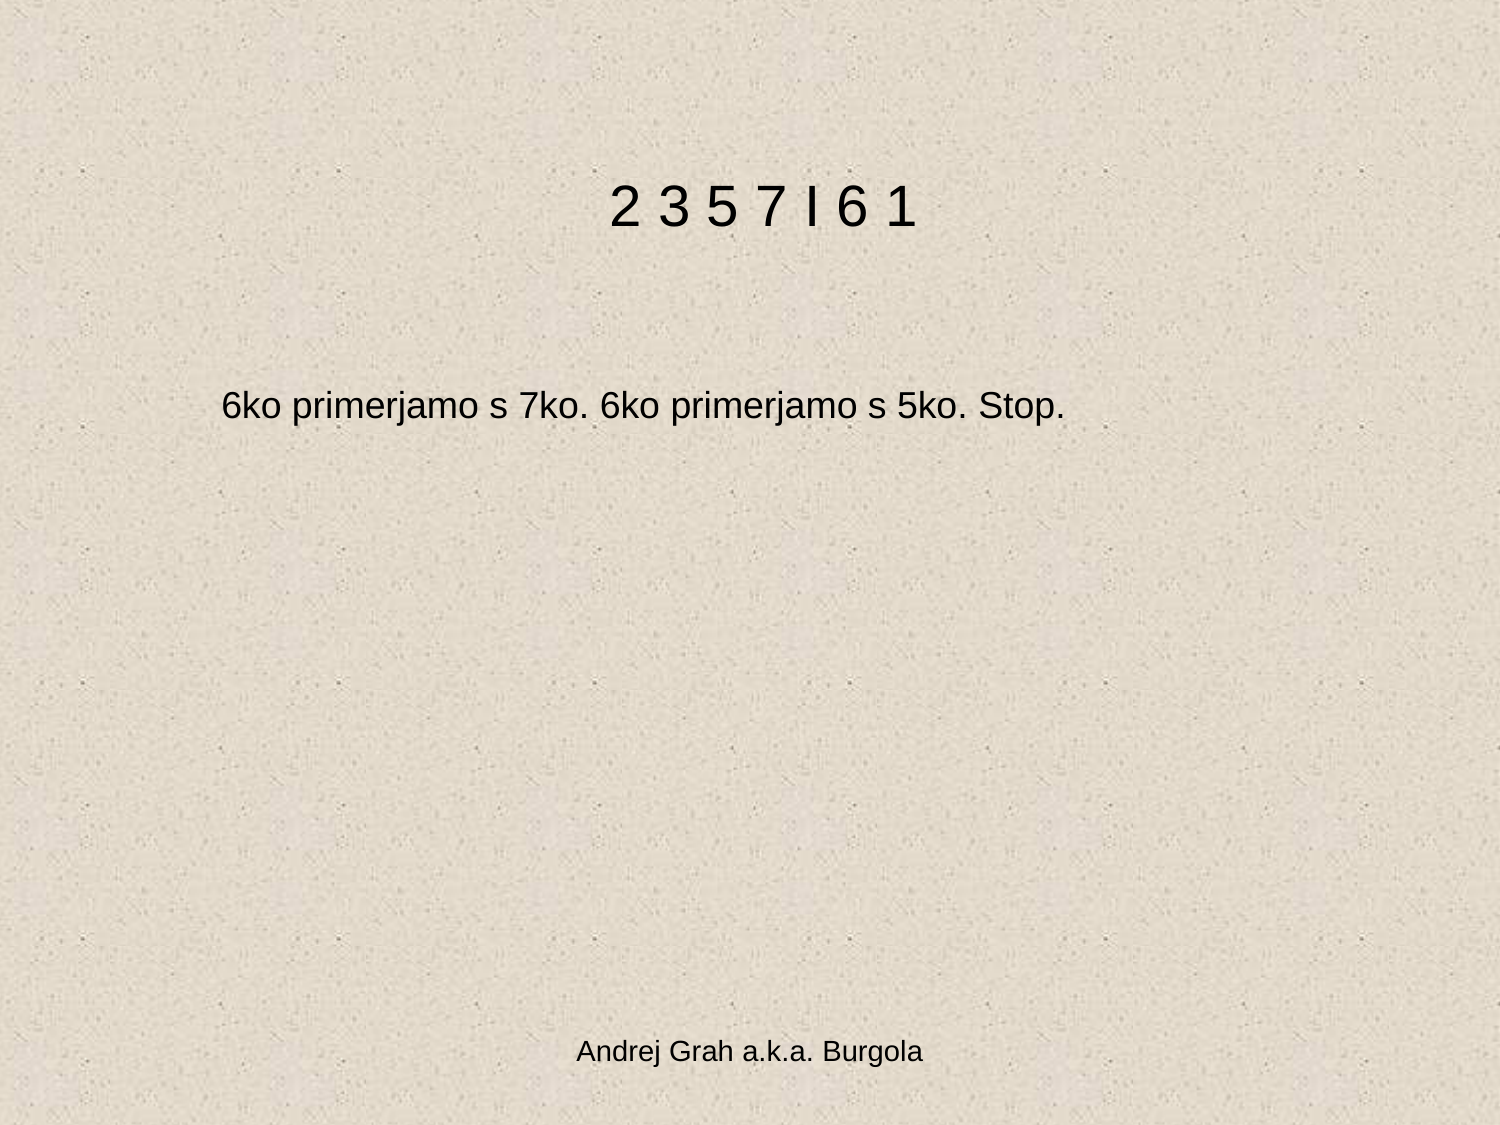

2 3 5 7 I 6 1
6ko primerjamo s 7ko. 6ko primerjamo s 5ko. Stop.
Andrej Grah a.k.a. Burgola